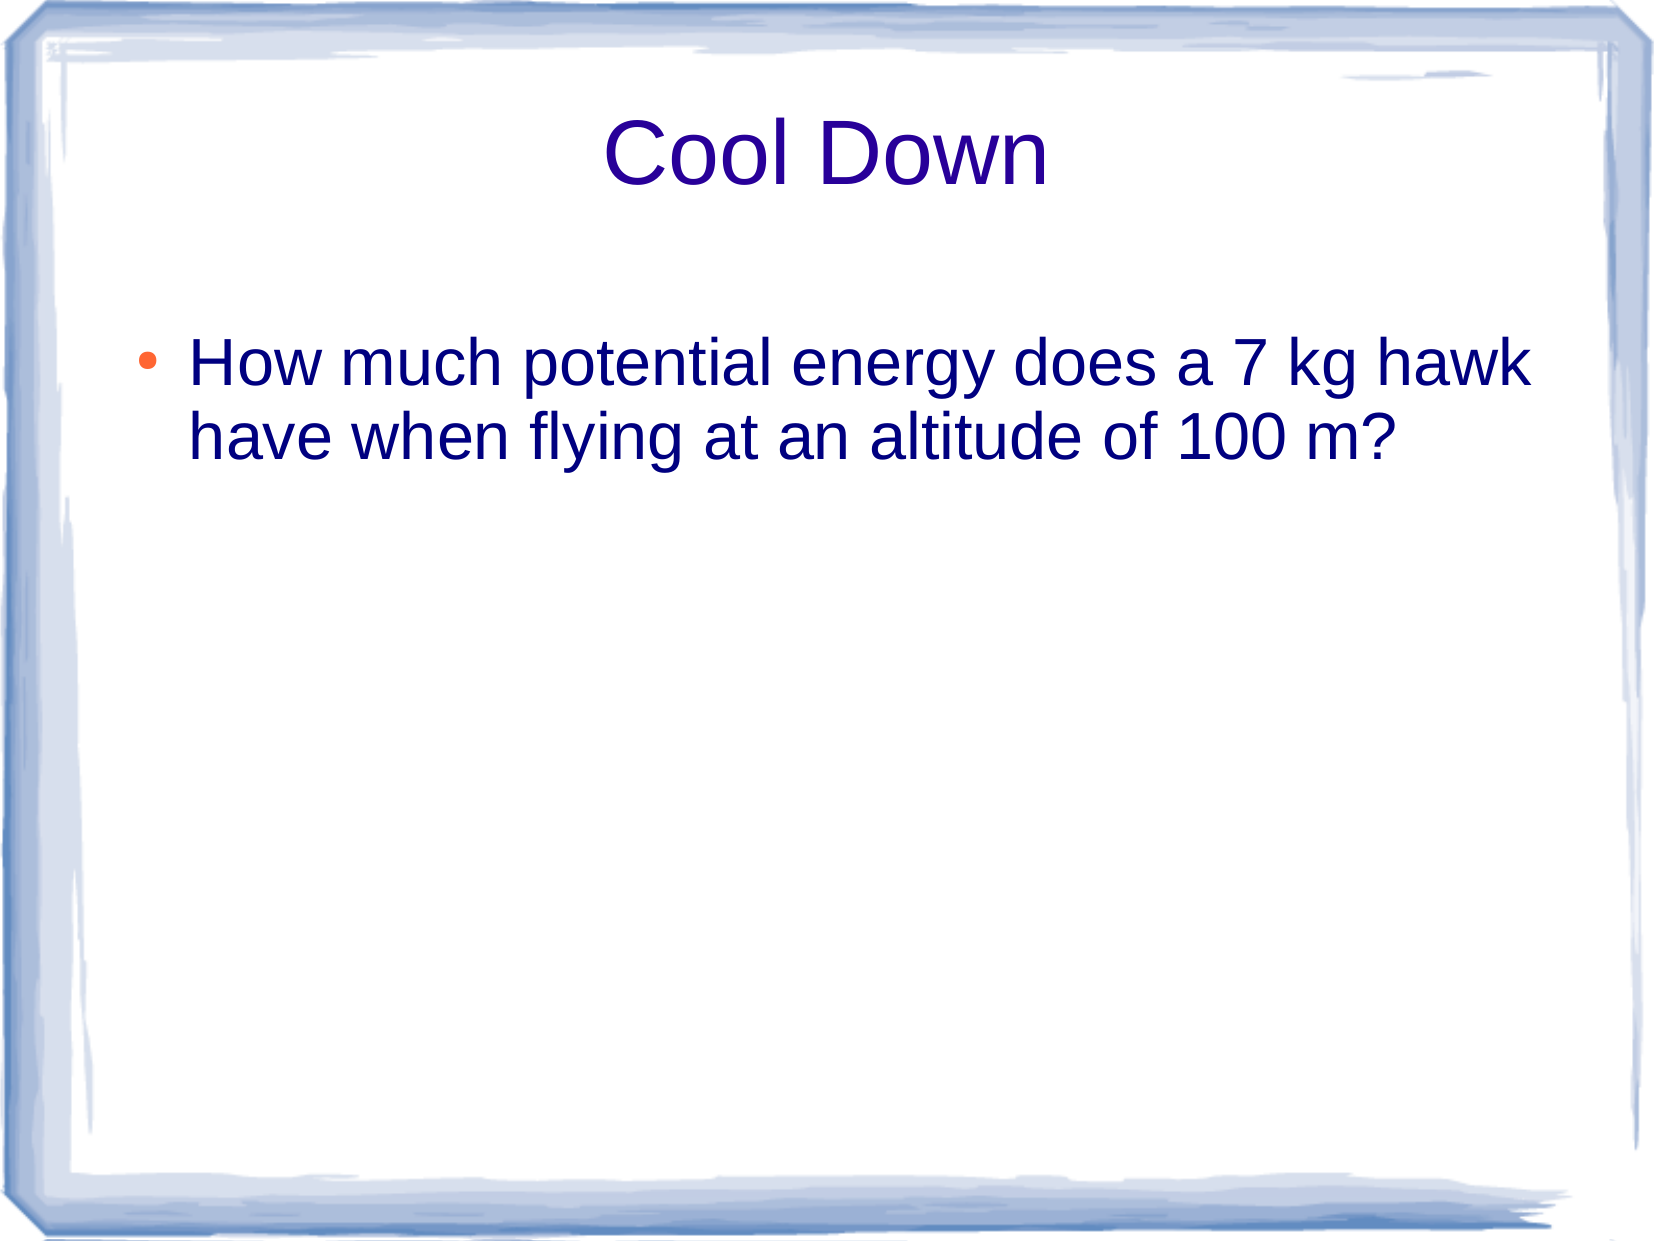

# Cool Down
How much potential energy does a 7 kg hawk have when flying at an altitude of 100 m?